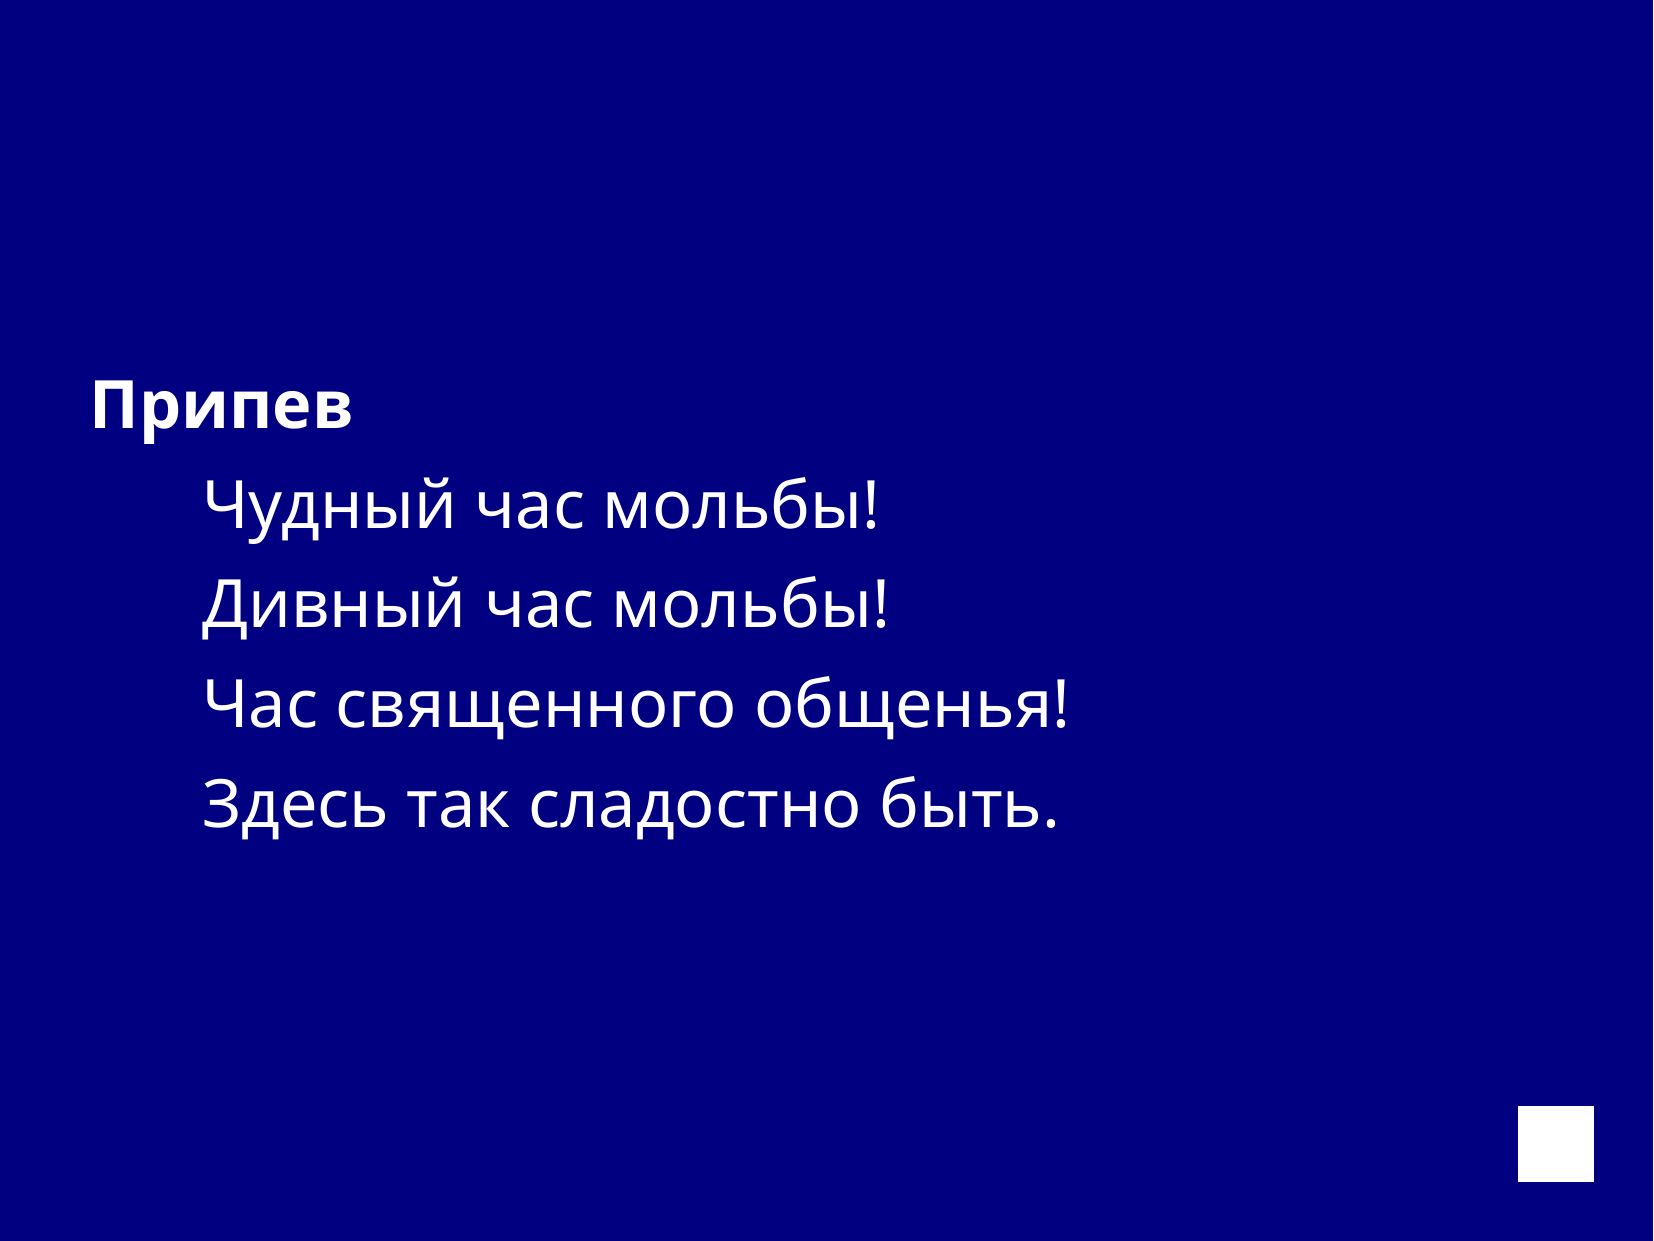

Припев
	Чудный час мольбы!
	Дивный час мольбы!
	Час священного общенья!
	Здесь так сладостно быть.